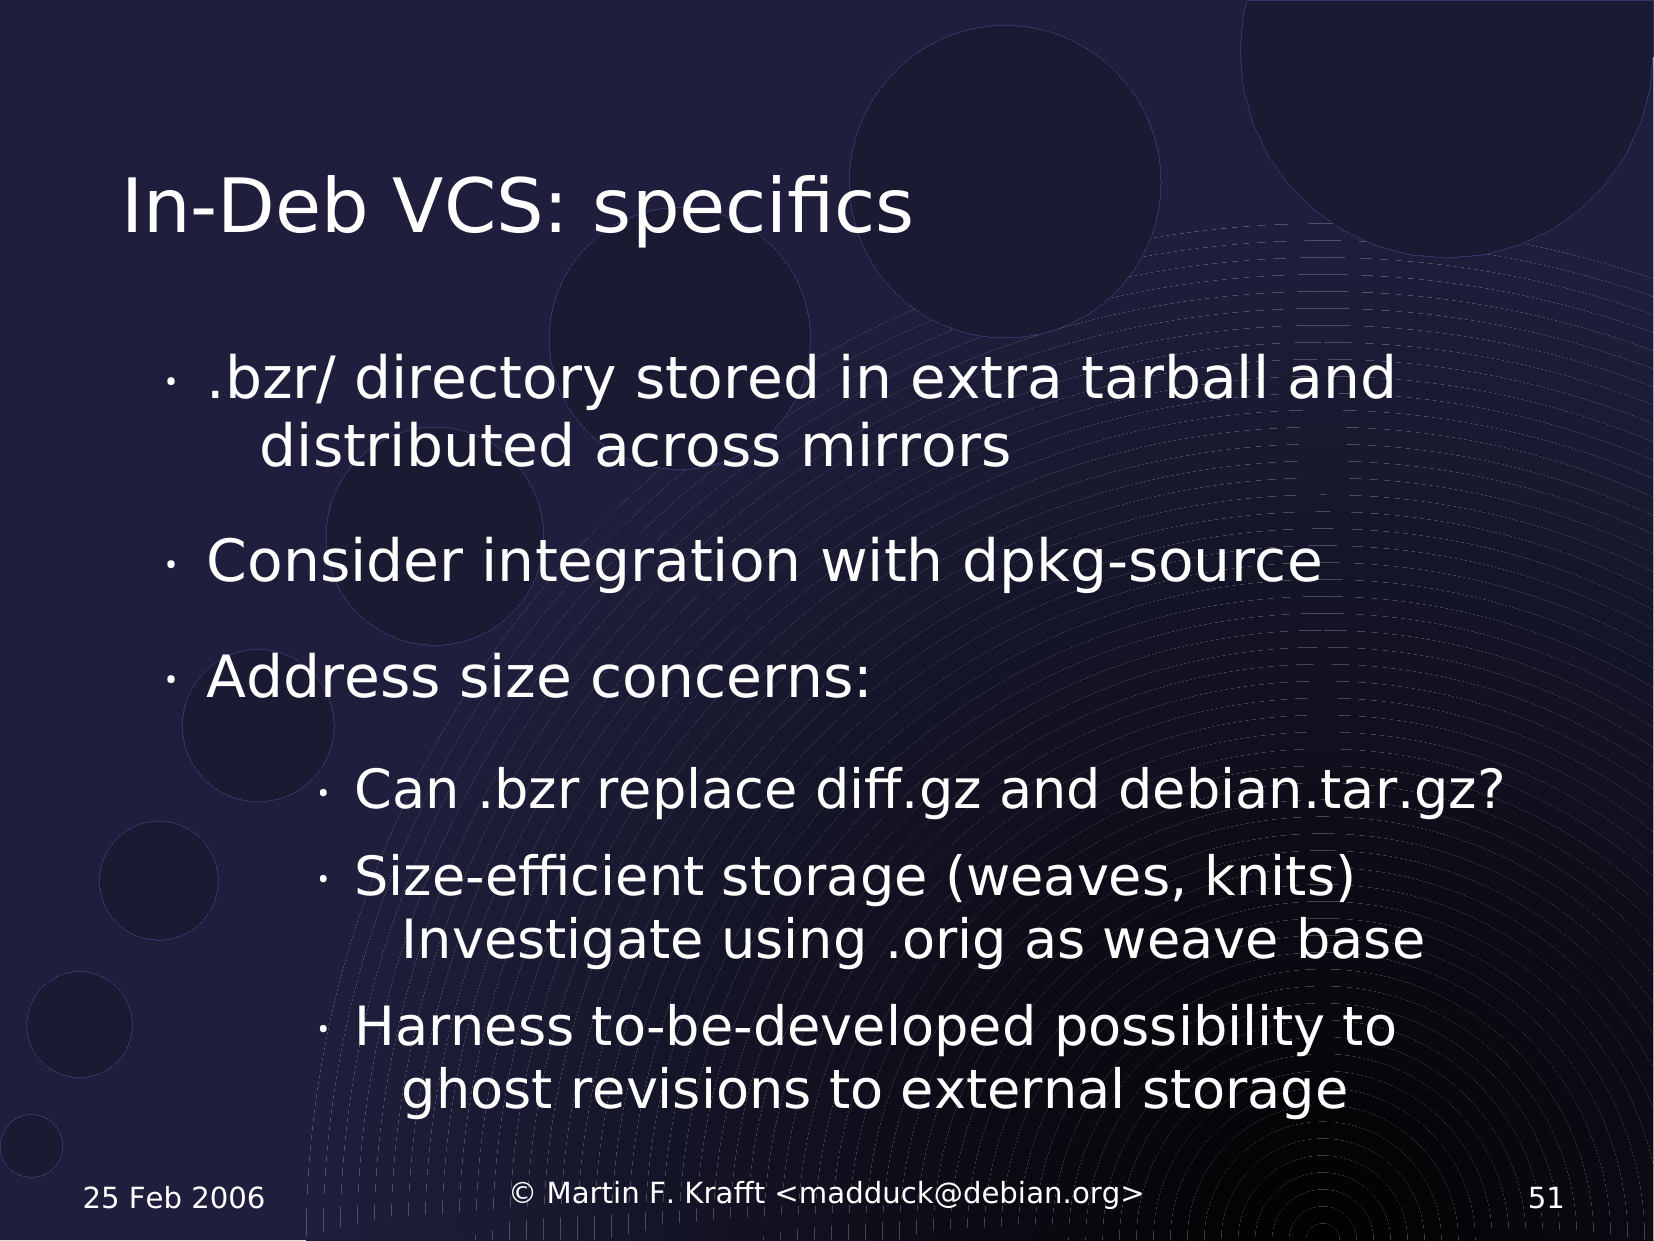

# In-Deb VCS: specifics
.bzr/ directory stored in extra tarball and distributed across mirrors
Consider integration with dpkg-source
Address size concerns:
Can .bzr replace diff.gz and debian.tar.gz?
Size-efficient storage (weaves, knits)
Investigate using .orig as weave base
Harness to-be-developed possibility to ghost revisions to external storage
© Martin F. Krafft <madduck@debian.org>
25 Feb 2006
51